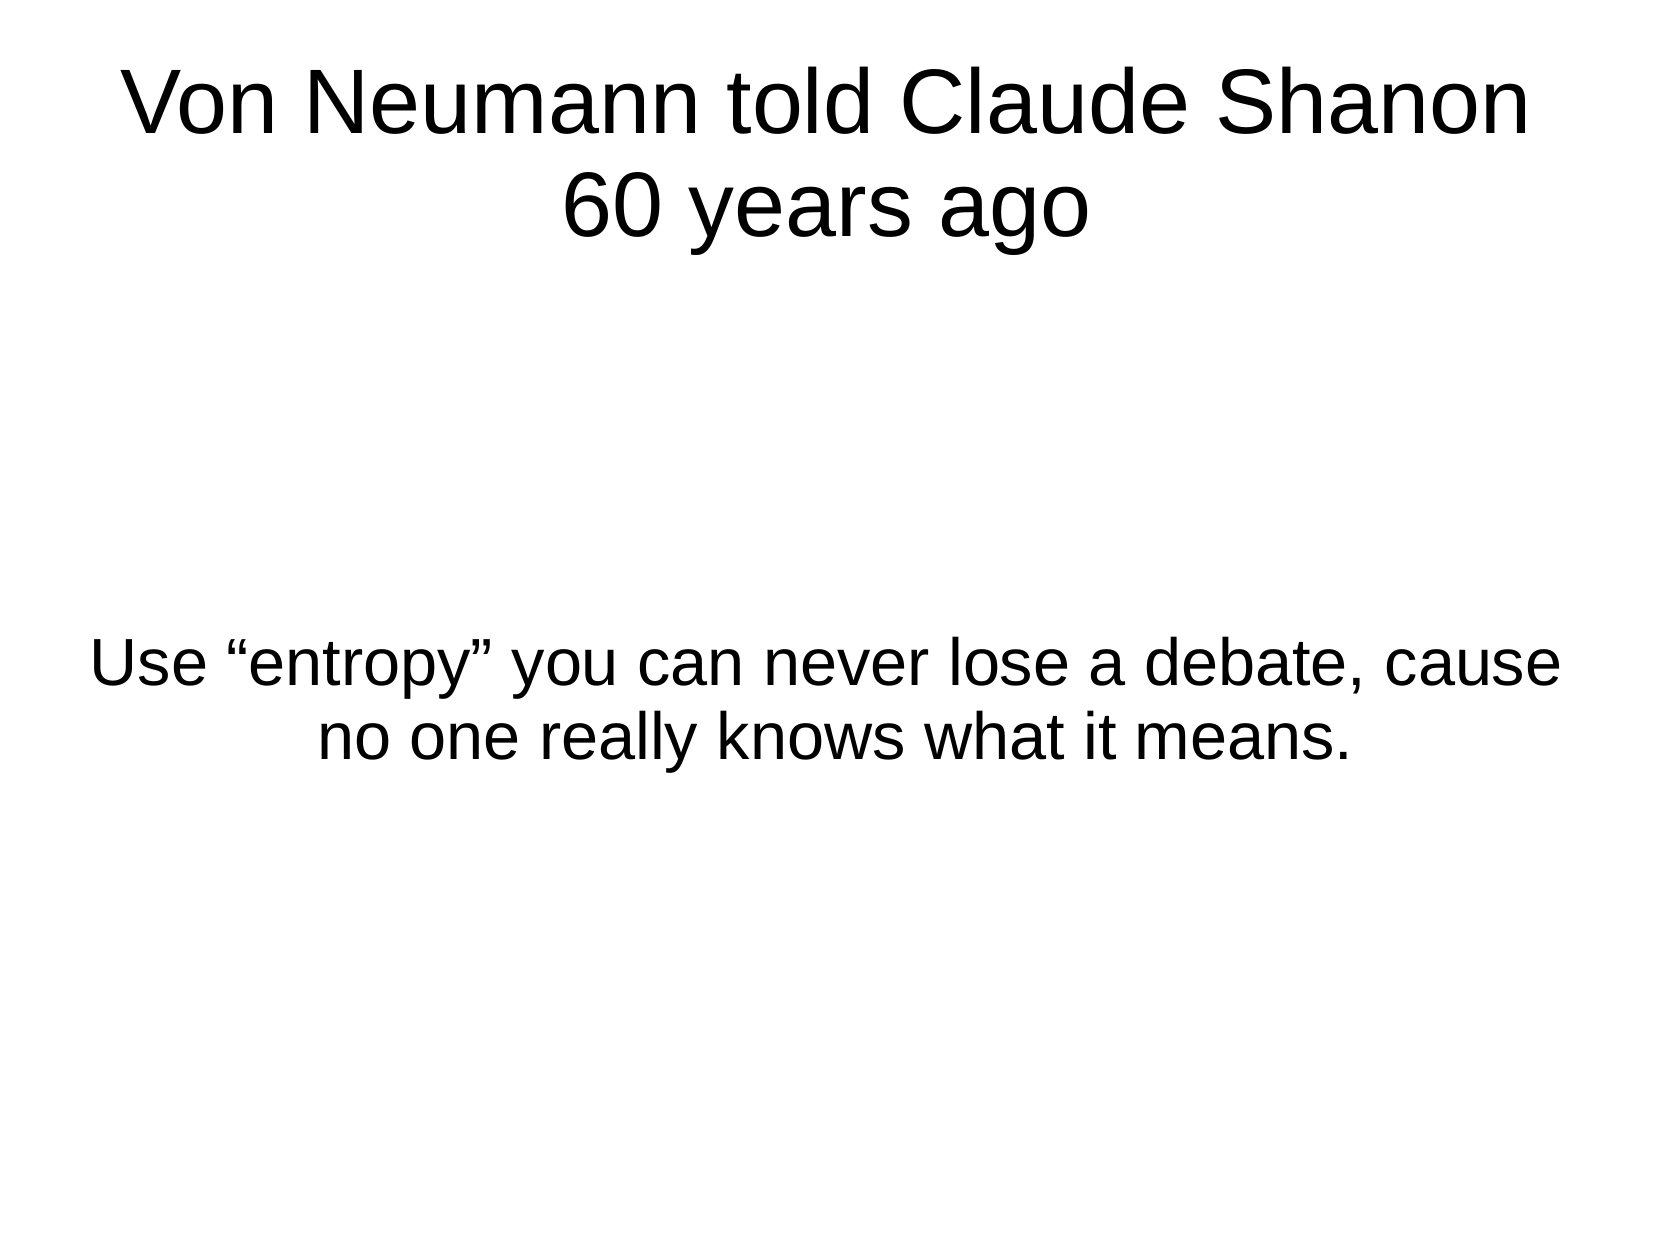

# Von Neumann told Claude Shanon 60 years ago
Use “entropy” you can never lose a debate, cause no one really knows what it means.